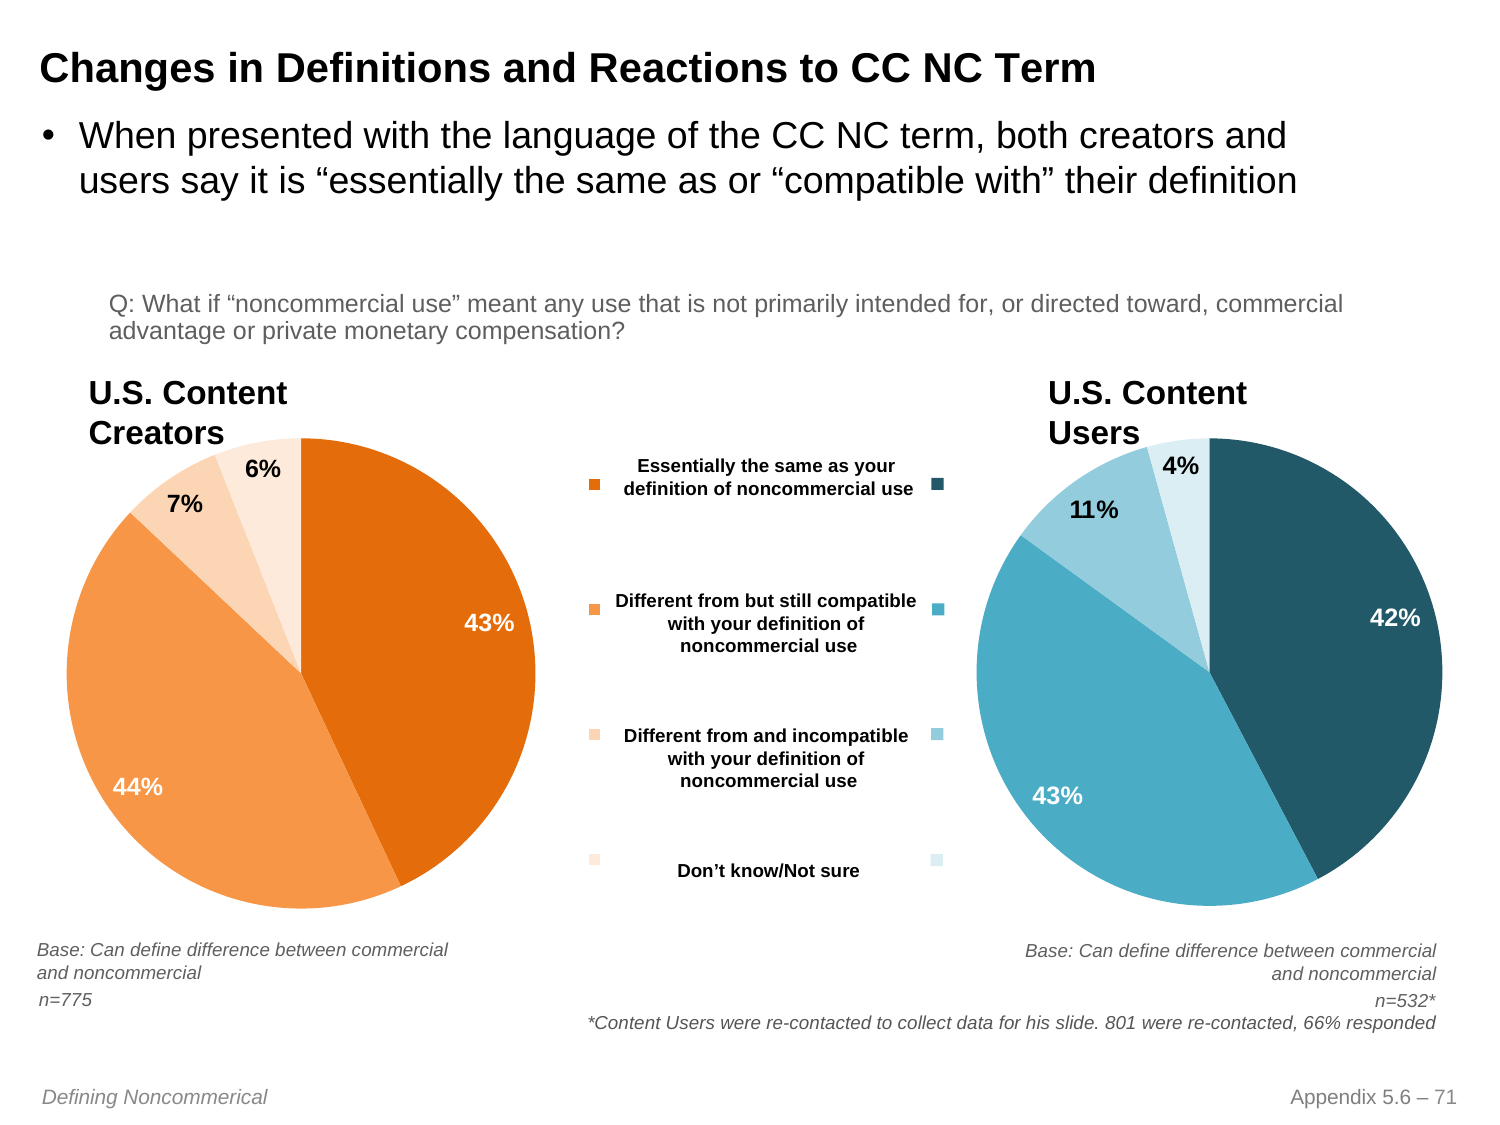

Changes in Definitions and Reactions to CC NC Term
When presented with the language of the CC NC term, both creators and users say it is “essentially the same as or “compatible with” their definition
Q: What if “noncommercial use” meant any use that is not primarily intended for, or directed toward, commercial advantage or private monetary compensation?
U.S. Content Creators
U.S. Content Users
Essentially the same as your
definition of noncommercial use
Different from but still compatible
with your definition of
noncommercial use
Different from and incompatible
with your definition of
noncommercial use
Don’t know/Not sure
Base: Can define difference between commercial and noncommercial
n=775
Base: Can define difference between commercial and noncommercial
n=532*
*Content Users were re-contacted to collect data for his slide. 801 were re-contacted, 66% responded
Defining Noncommerical
Appendix 5.6 –